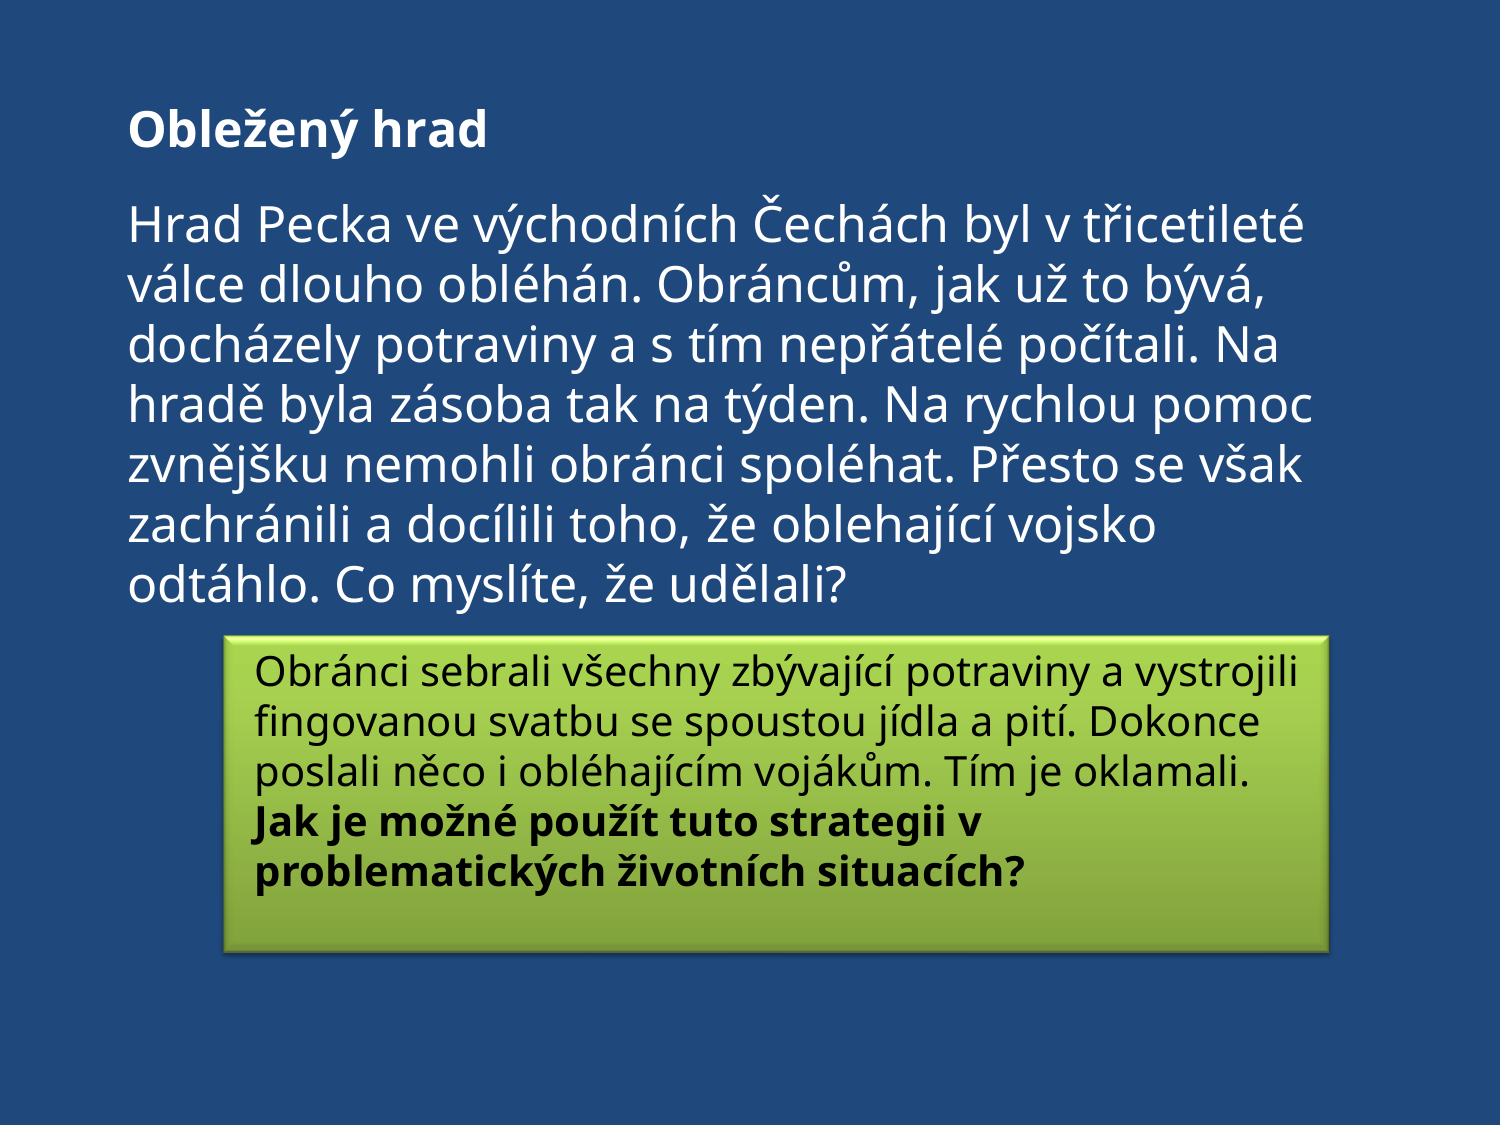

# Obležený hrad Hrad Pecka ve východních Čechách byl v třicetileté válce dlouho obléhán. Obráncům, jak už to bývá, docházely potraviny a s tím nepřátelé počítali. Na hradě byla zásoba tak na týden. Na rychlou pomoc zvnějšku nemohli obránci spoléhat. Přesto se však zachránili a docílili toho, že oblehající vojsko odtáhlo. Co myslíte, že udělali?
Obránci sebrali všechny zbývající potraviny a vystrojili fingovanou svatbu se spoustou jídla a pití. Dokonce poslali něco i obléhajícím vojákům. Tím je oklamali.
Jak je možné použít tuto strategii v problematických životních situacích?